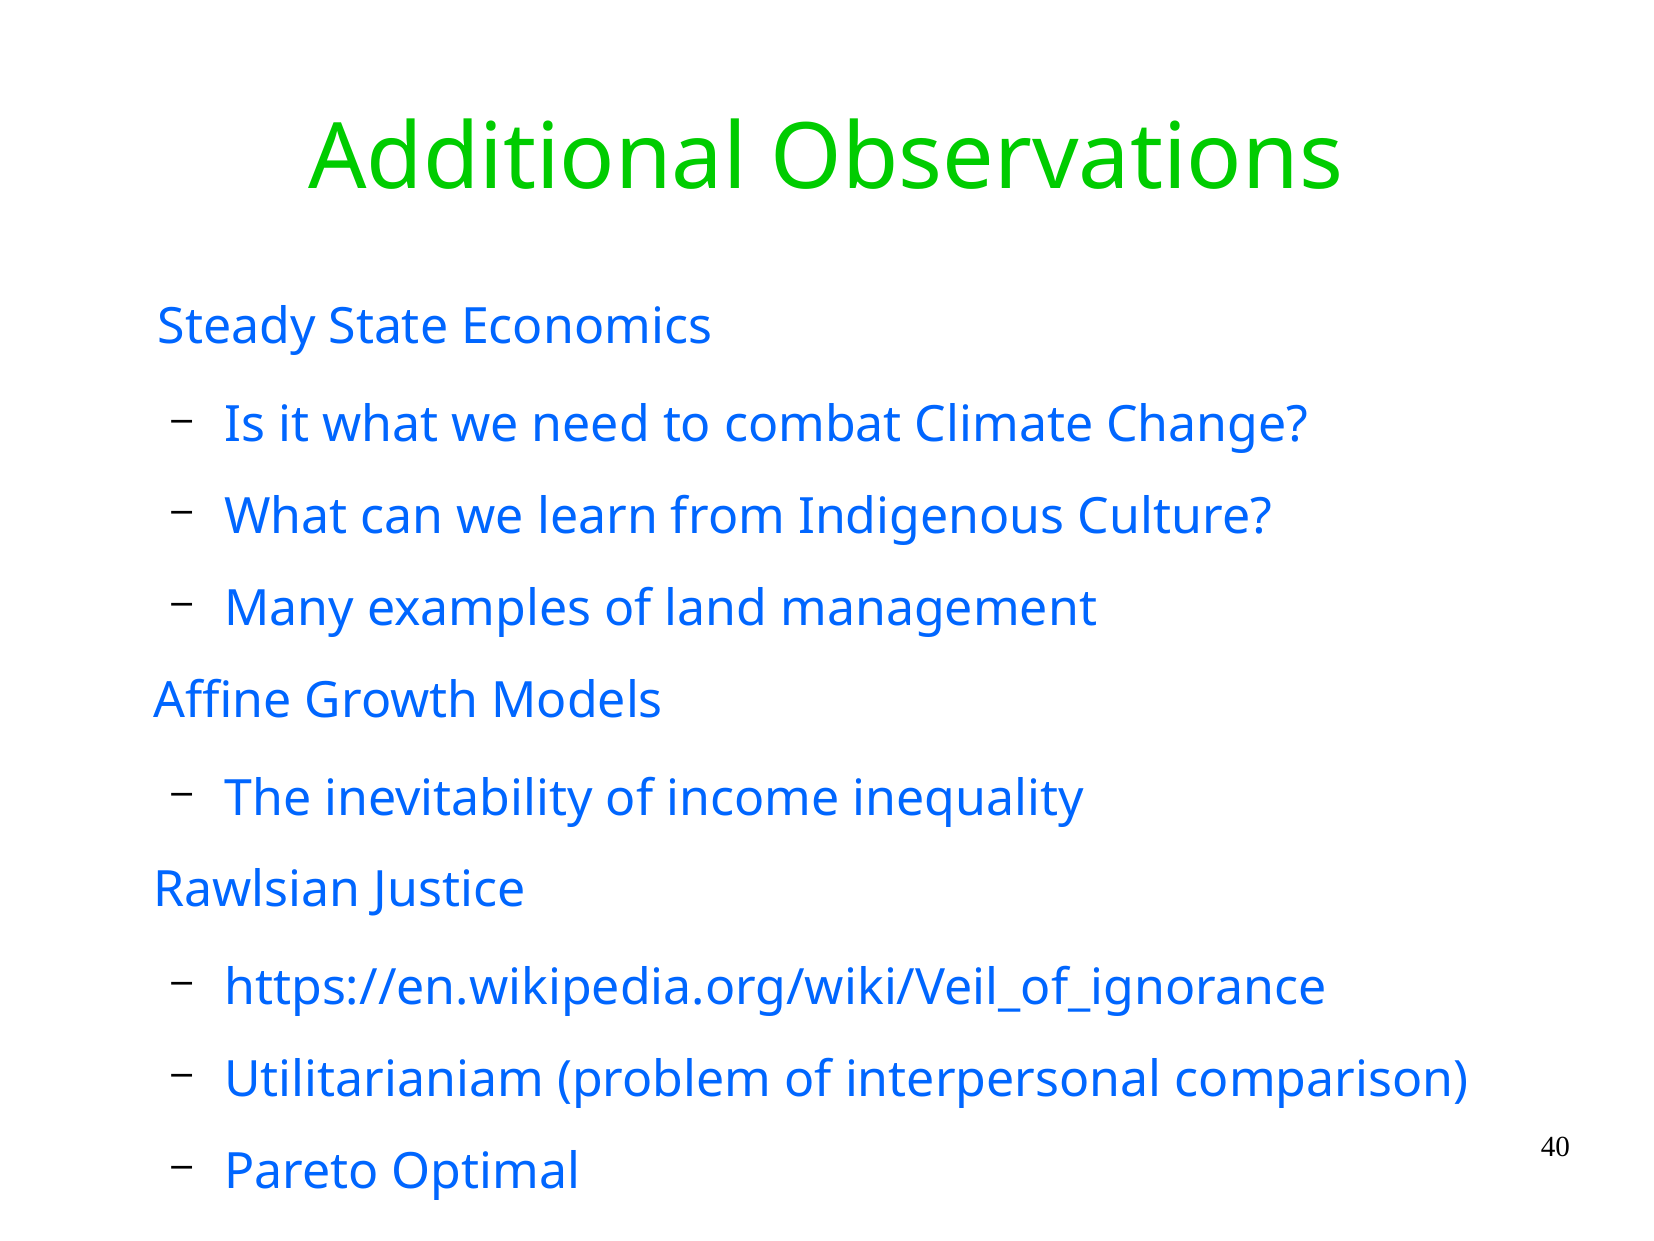

# Additional Observations
 	Steady State Economics
Is it what we need to combat Climate Change?
What can we learn from Indigenous Culture?
Many examples of land management
Affine Growth Models
The inevitability of income inequality
Rawlsian Justice
https://en.wikipedia.org/wiki/Veil_of_ignorance
Utilitarianiam (problem of interpersonal comparison)
Pareto Optimal
40